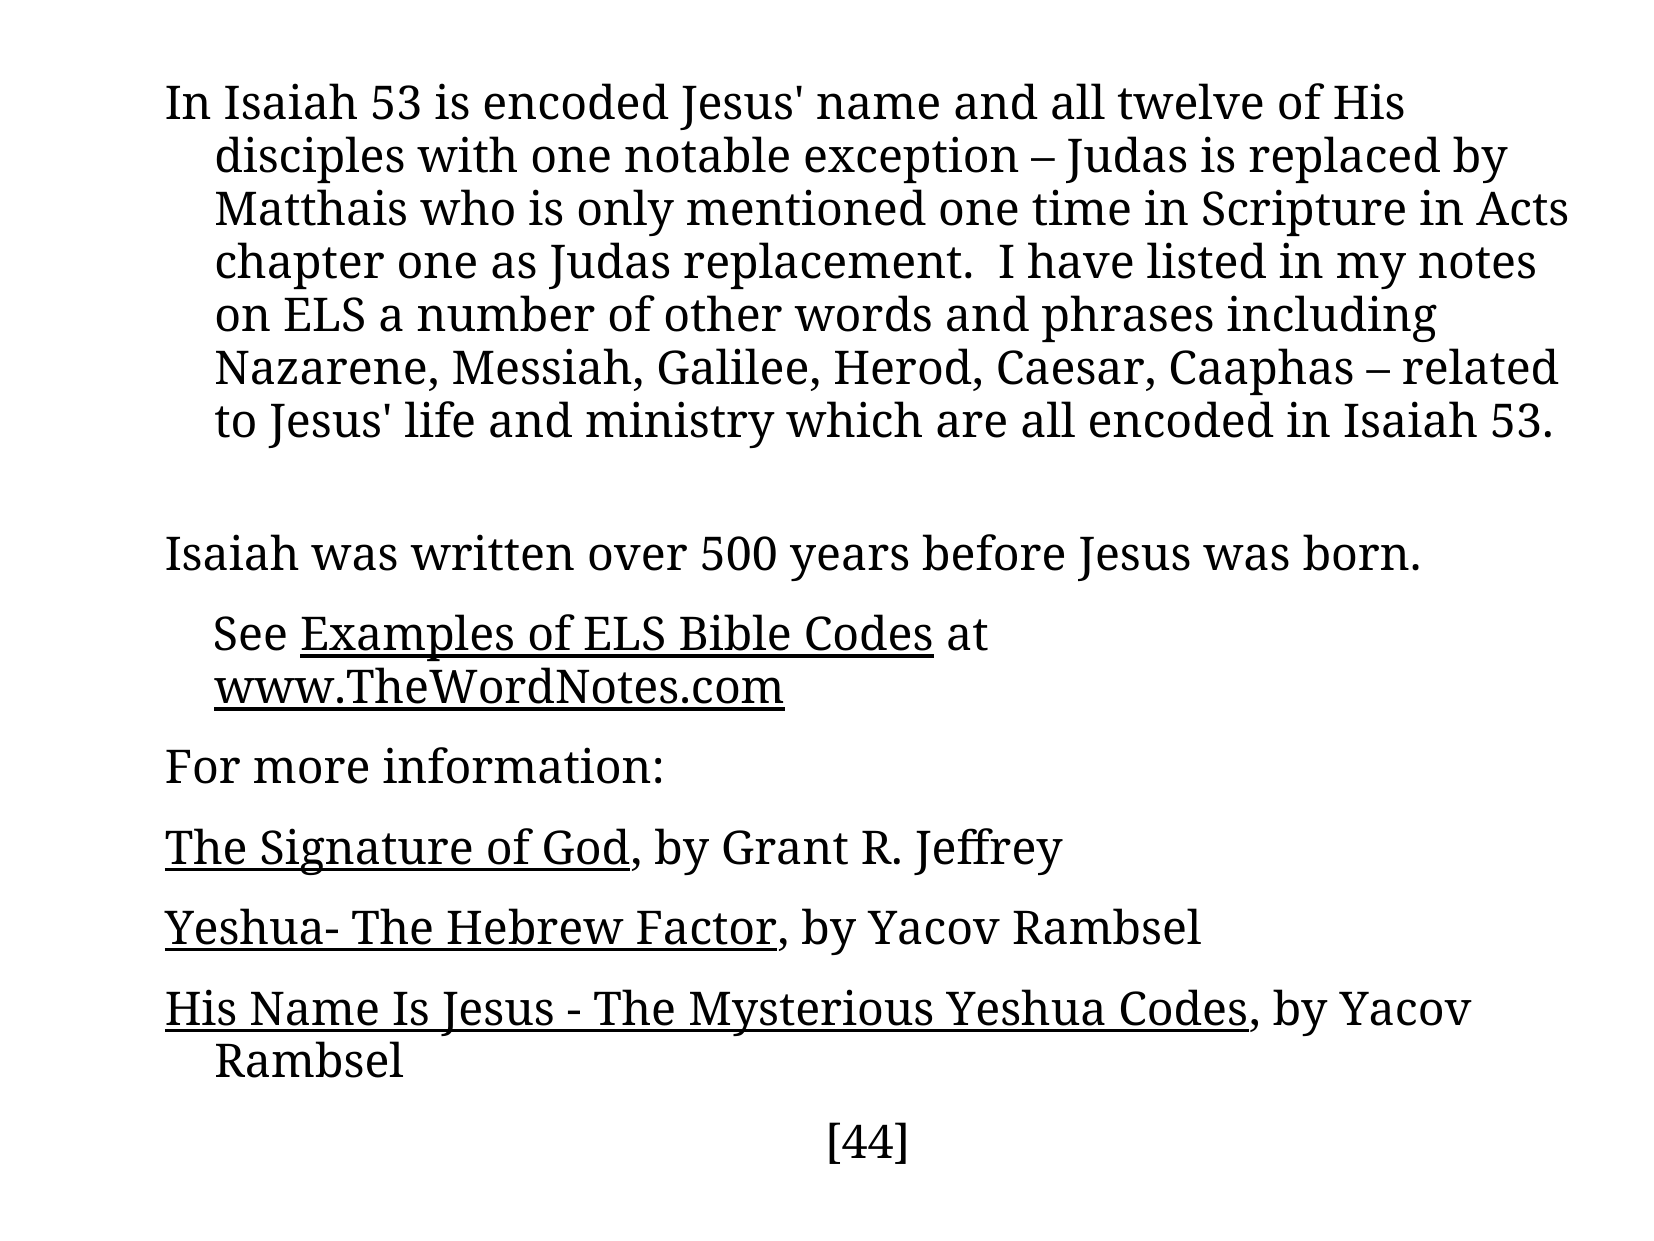

# In Isaiah 53 is encoded Jesus' name and all twelve of His disciples with one notable exception – Judas is replaced by Matthais who is only mentioned one time in Scripture in Acts chapter one as Judas replacement. I have listed in my notes on ELS a number of other words and phrases including Nazarene, Messiah, Galilee, Herod, Caesar, Caaphas – related to Jesus' life and ministry which are all encoded in Isaiah 53.
Isaiah was written over 500 years before Jesus was born.
 See Examples of ELS Bible Codes at www.TheWordNotes.com
For more information:
The Signature of God, by Grant R. Jeffrey
Yeshua- The Hebrew Factor, by Yacov Rambsel
His Name Is Jesus - The Mysterious Yeshua Codes, by Yacov Rambsel
[44]